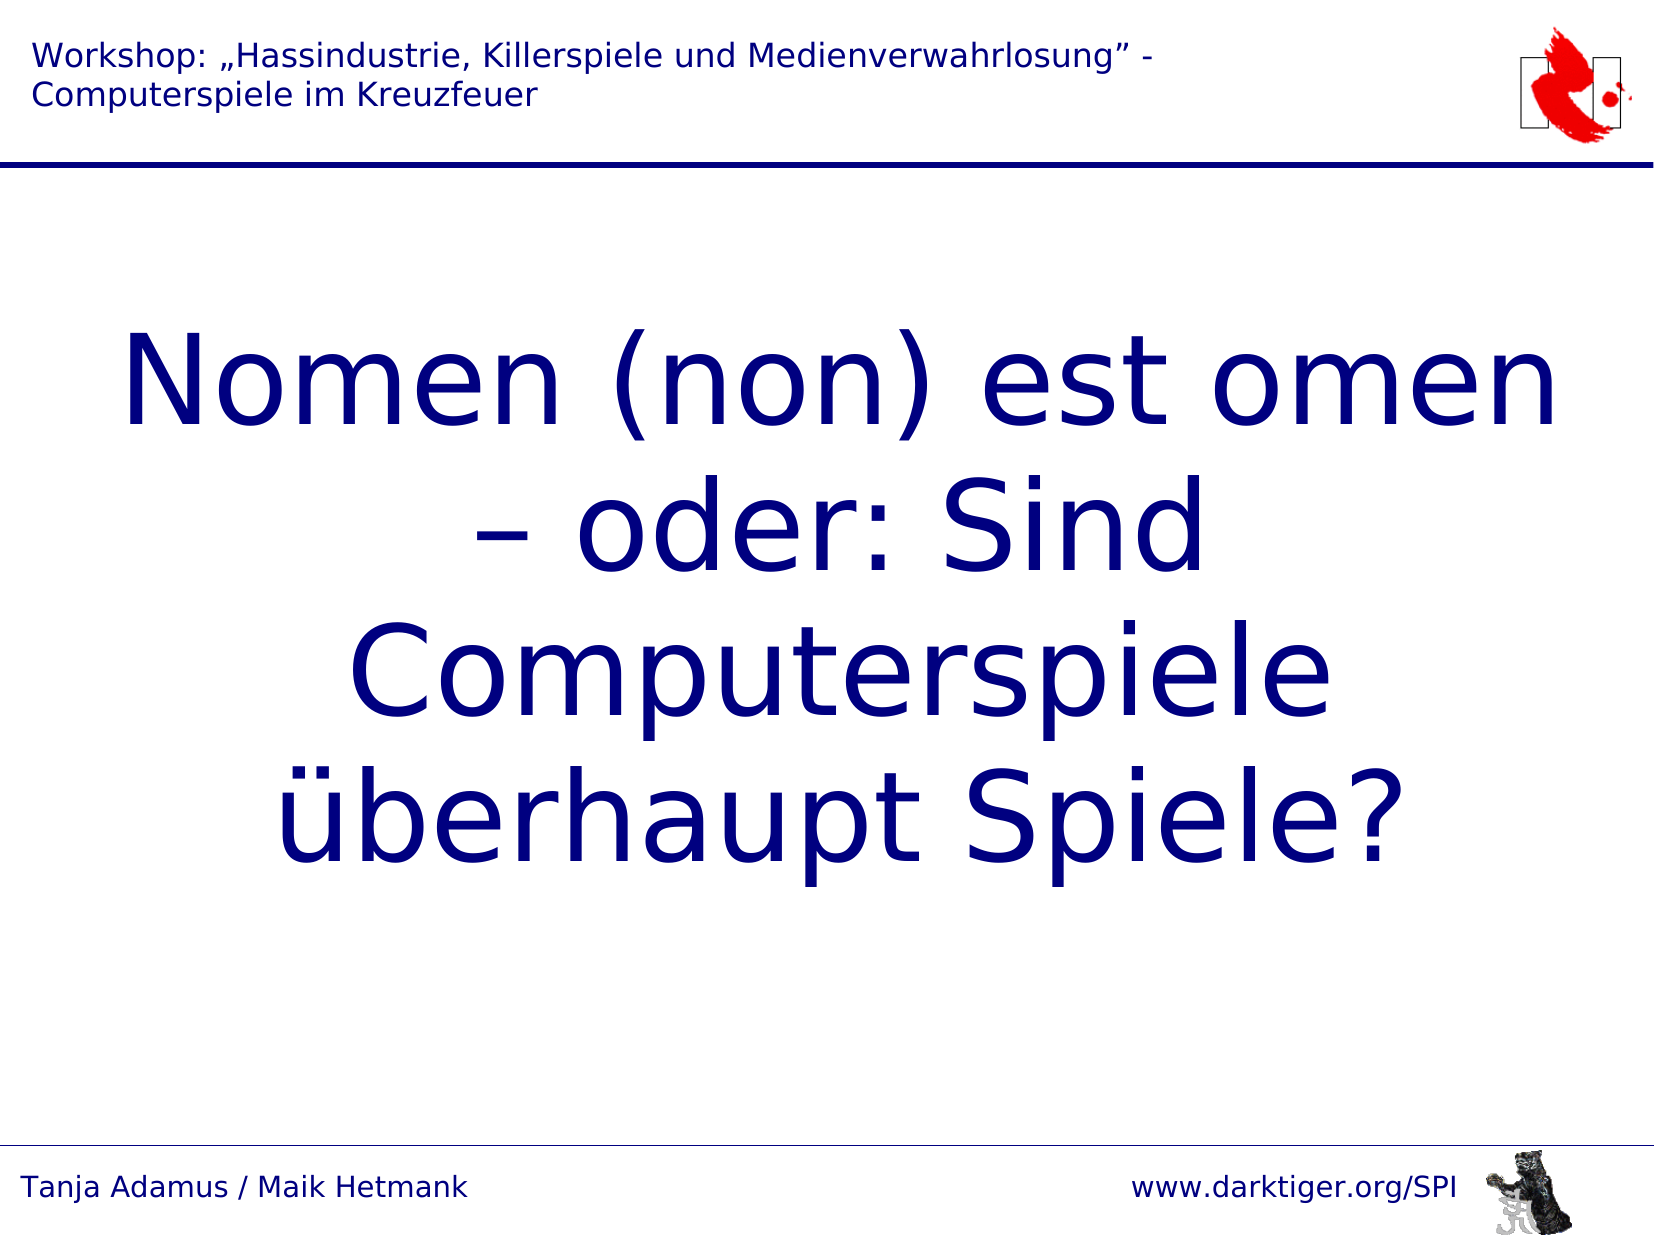

Workshop: „Hassindustrie, Killerspiele und Medienverwahrlosung” - Computerspiele im Kreuzfeuer
Nomen (non) est omen – oder: Sind Computerspiele überhaupt Spiele?